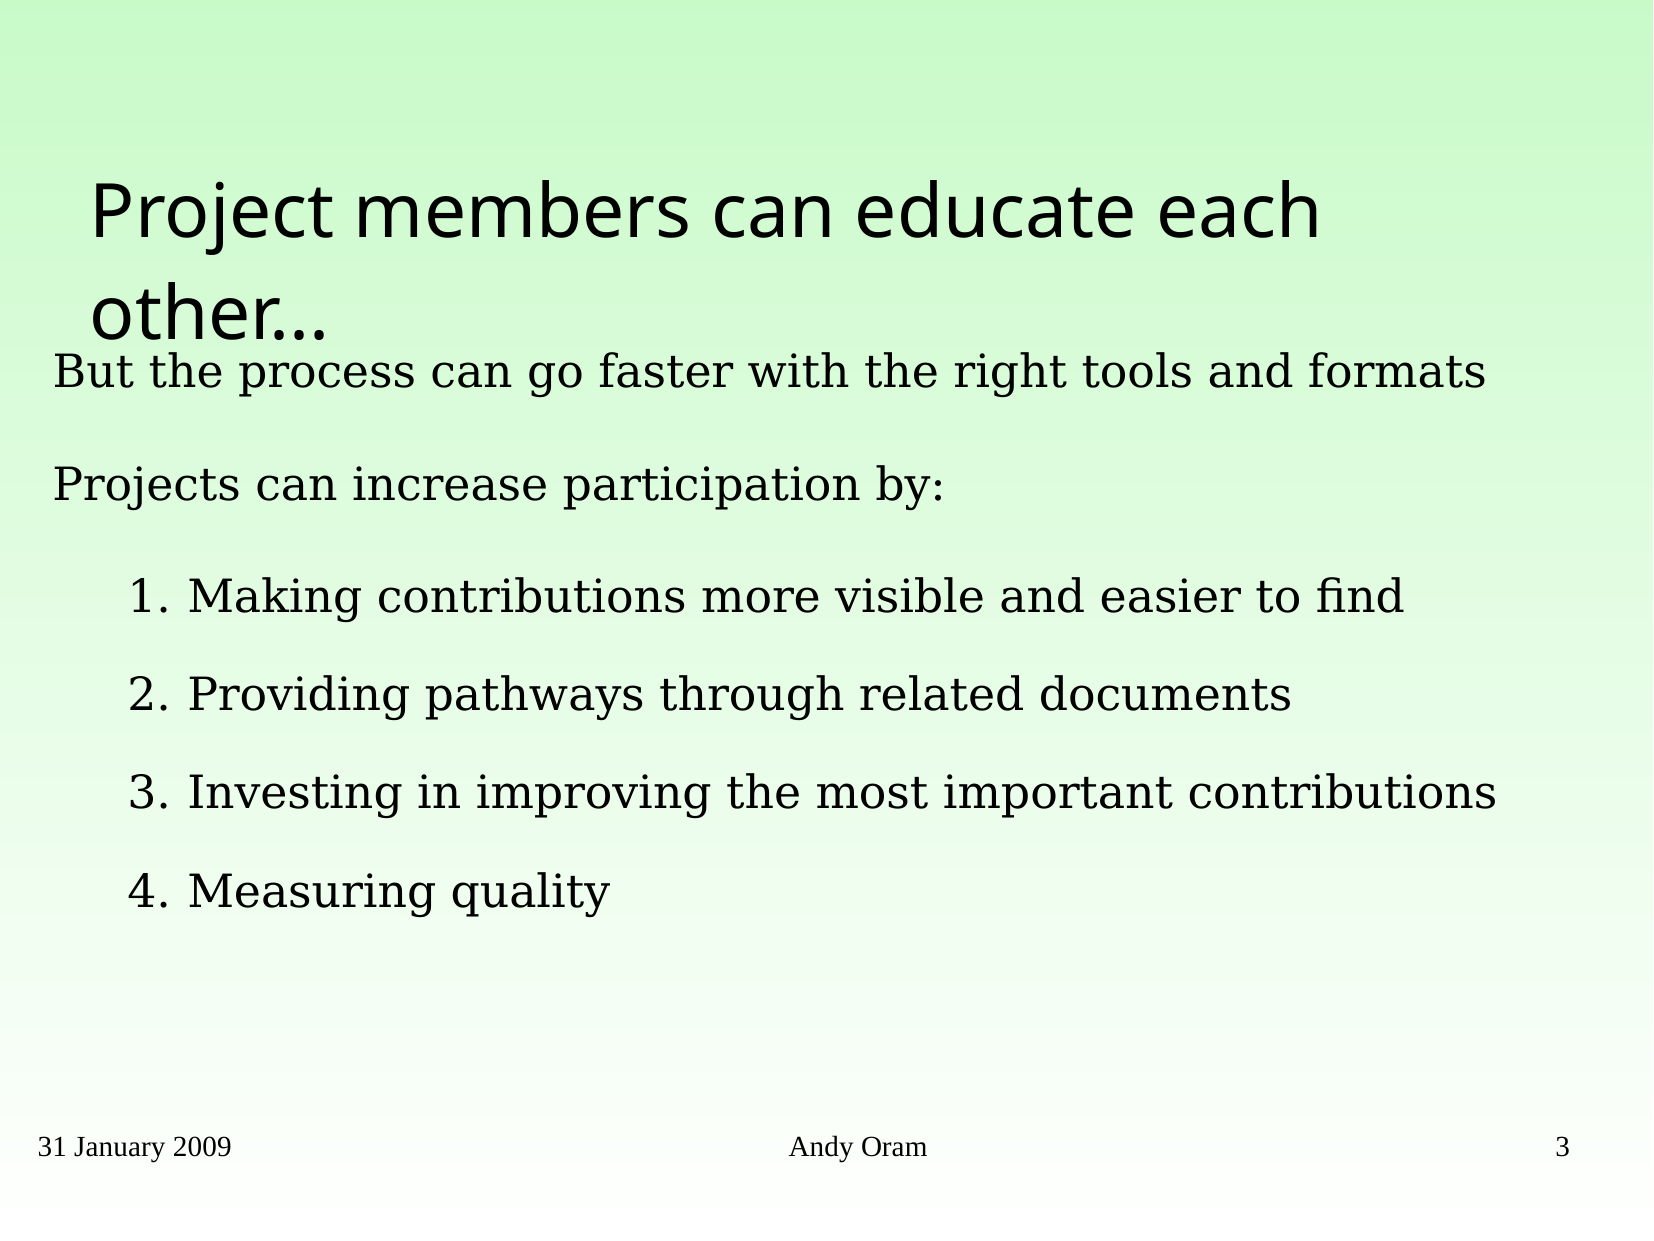

Project members can educate each other...
But the process can go faster with the right tools and formats
Projects can increase participation by:
Making contributions more visible and easier to find
Providing pathways through related documents
Investing in improving the most important contributions
Measuring quality
3